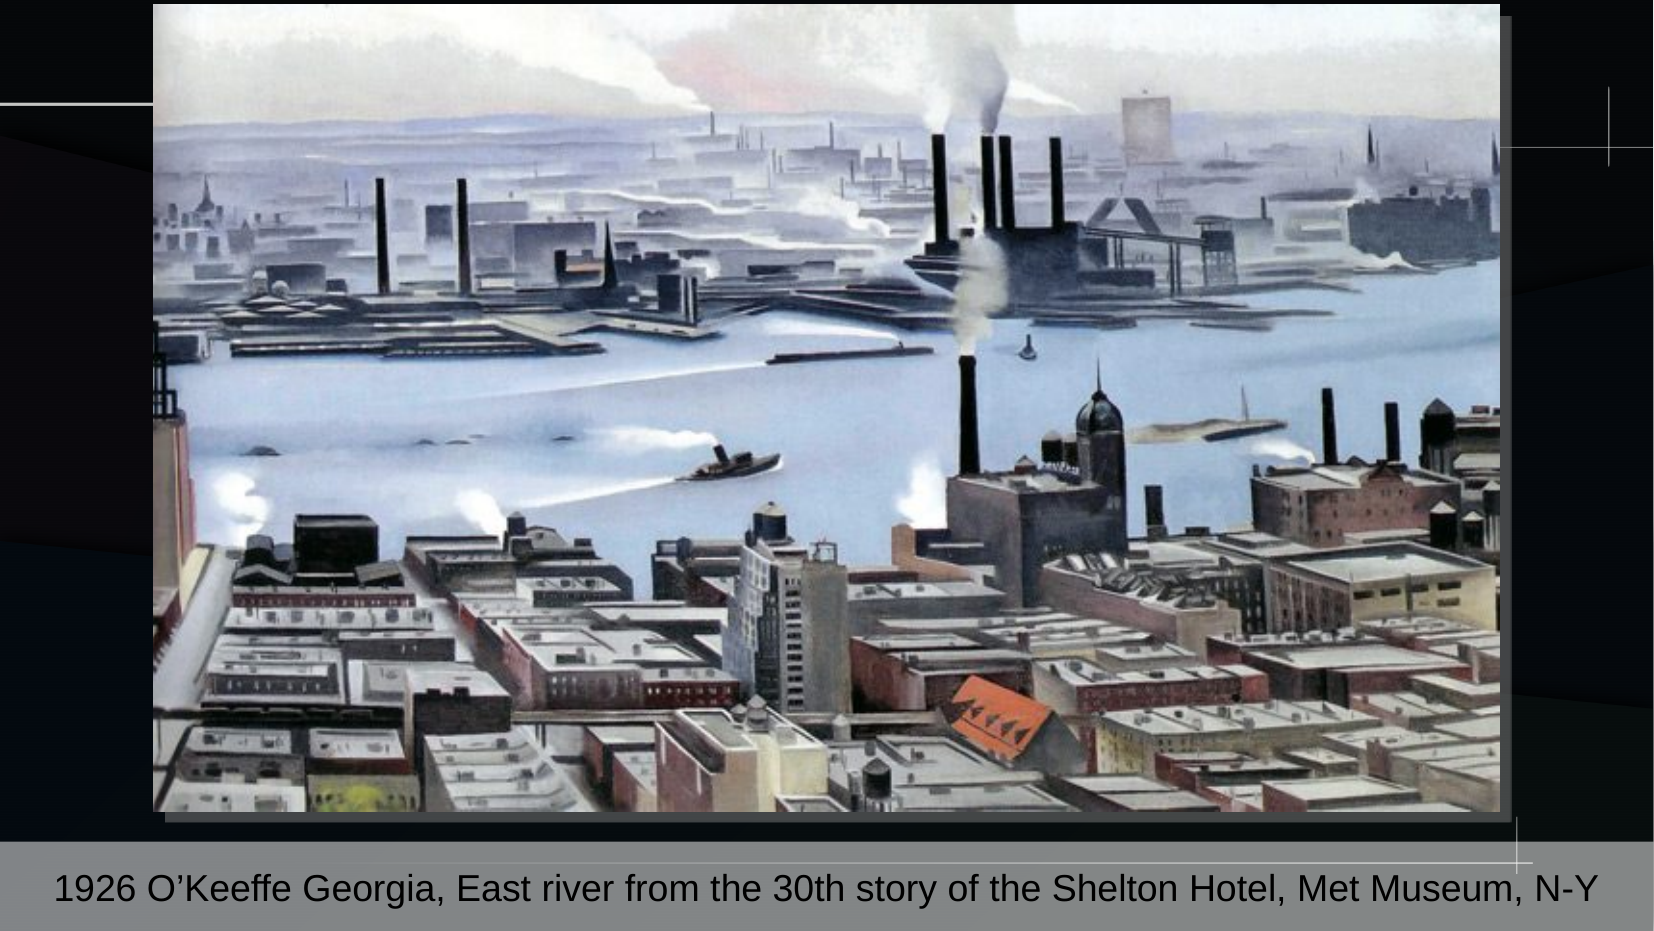

1926 O’Keeffe Georgia, East river from the 30th story of the Shelton Hotel, Met Museum, N-Y